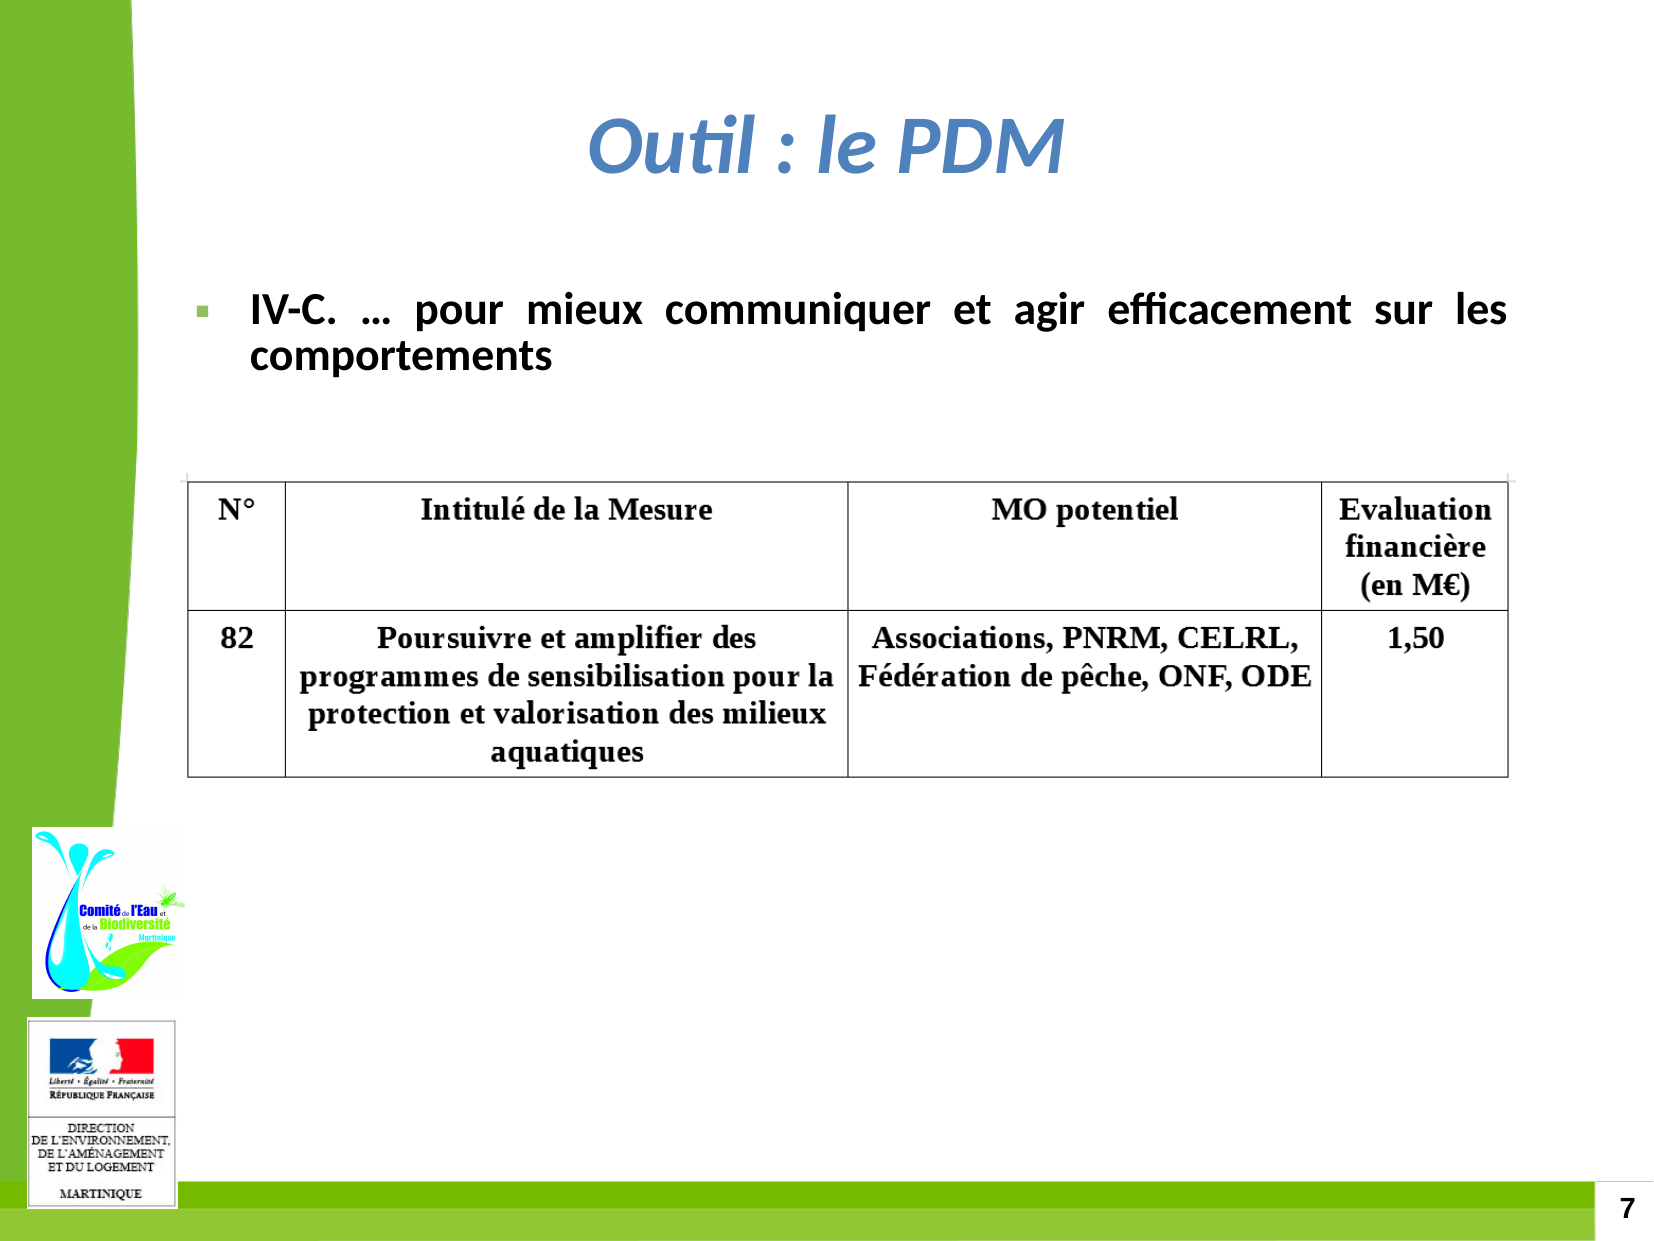

# Outil : le PDM
IV-C. … pour mieux communiquer et agir efficacement sur les comportements